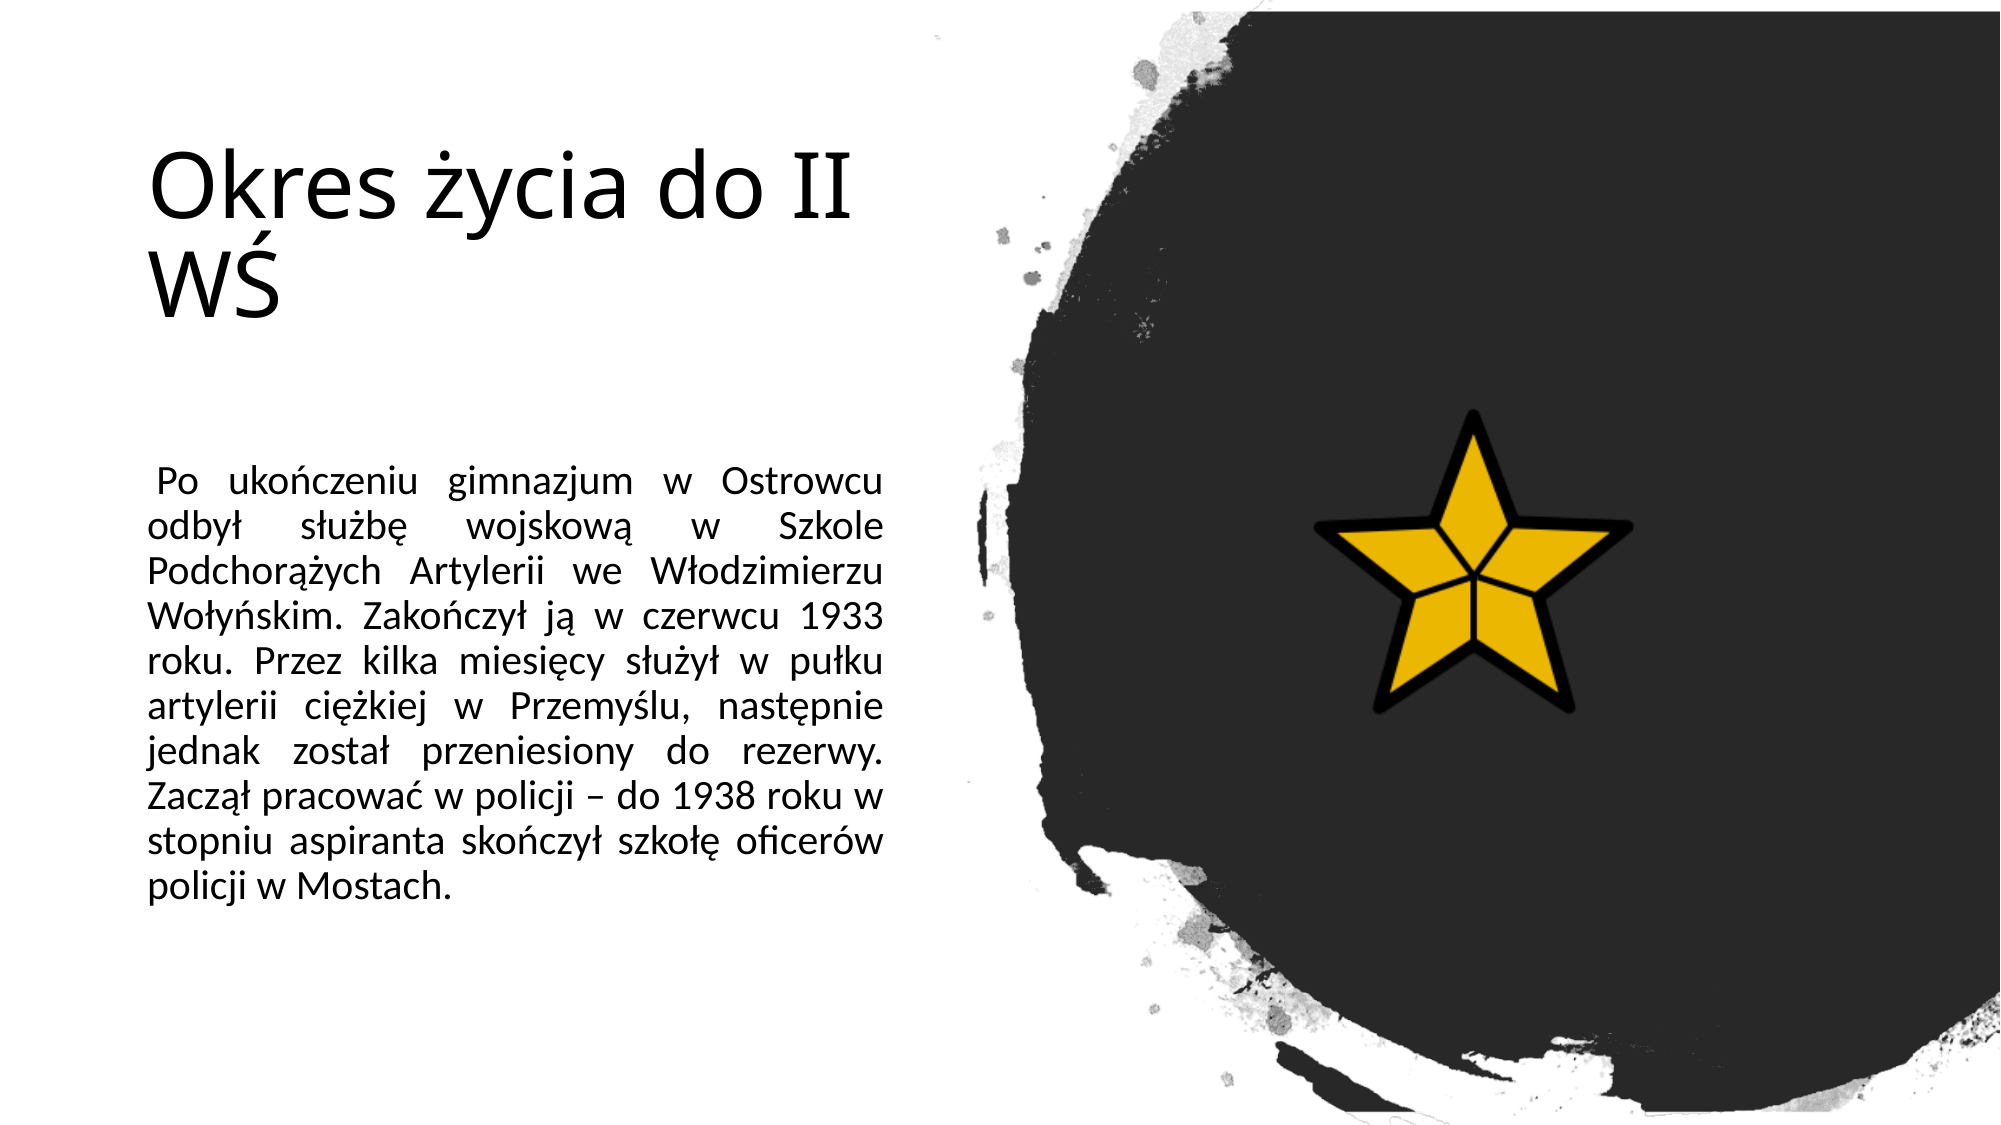

# Okres życia do II WŚ
 Po ukończeniu gimnazjum w Ostrowcu odbył służbę wojskową w Szkole Podchorążych Artylerii we Włodzimierzu Wołyńskim. Zakończył ją w czerwcu 1933 roku. Przez kilka miesięcy służył w pułku artylerii ciężkiej w Przemyślu, następnie jednak został przeniesiony do rezerwy. Zaczął pracować w policji – do 1938 roku w stopniu aspiranta skończył szkołę oficerów policji w Mostach.